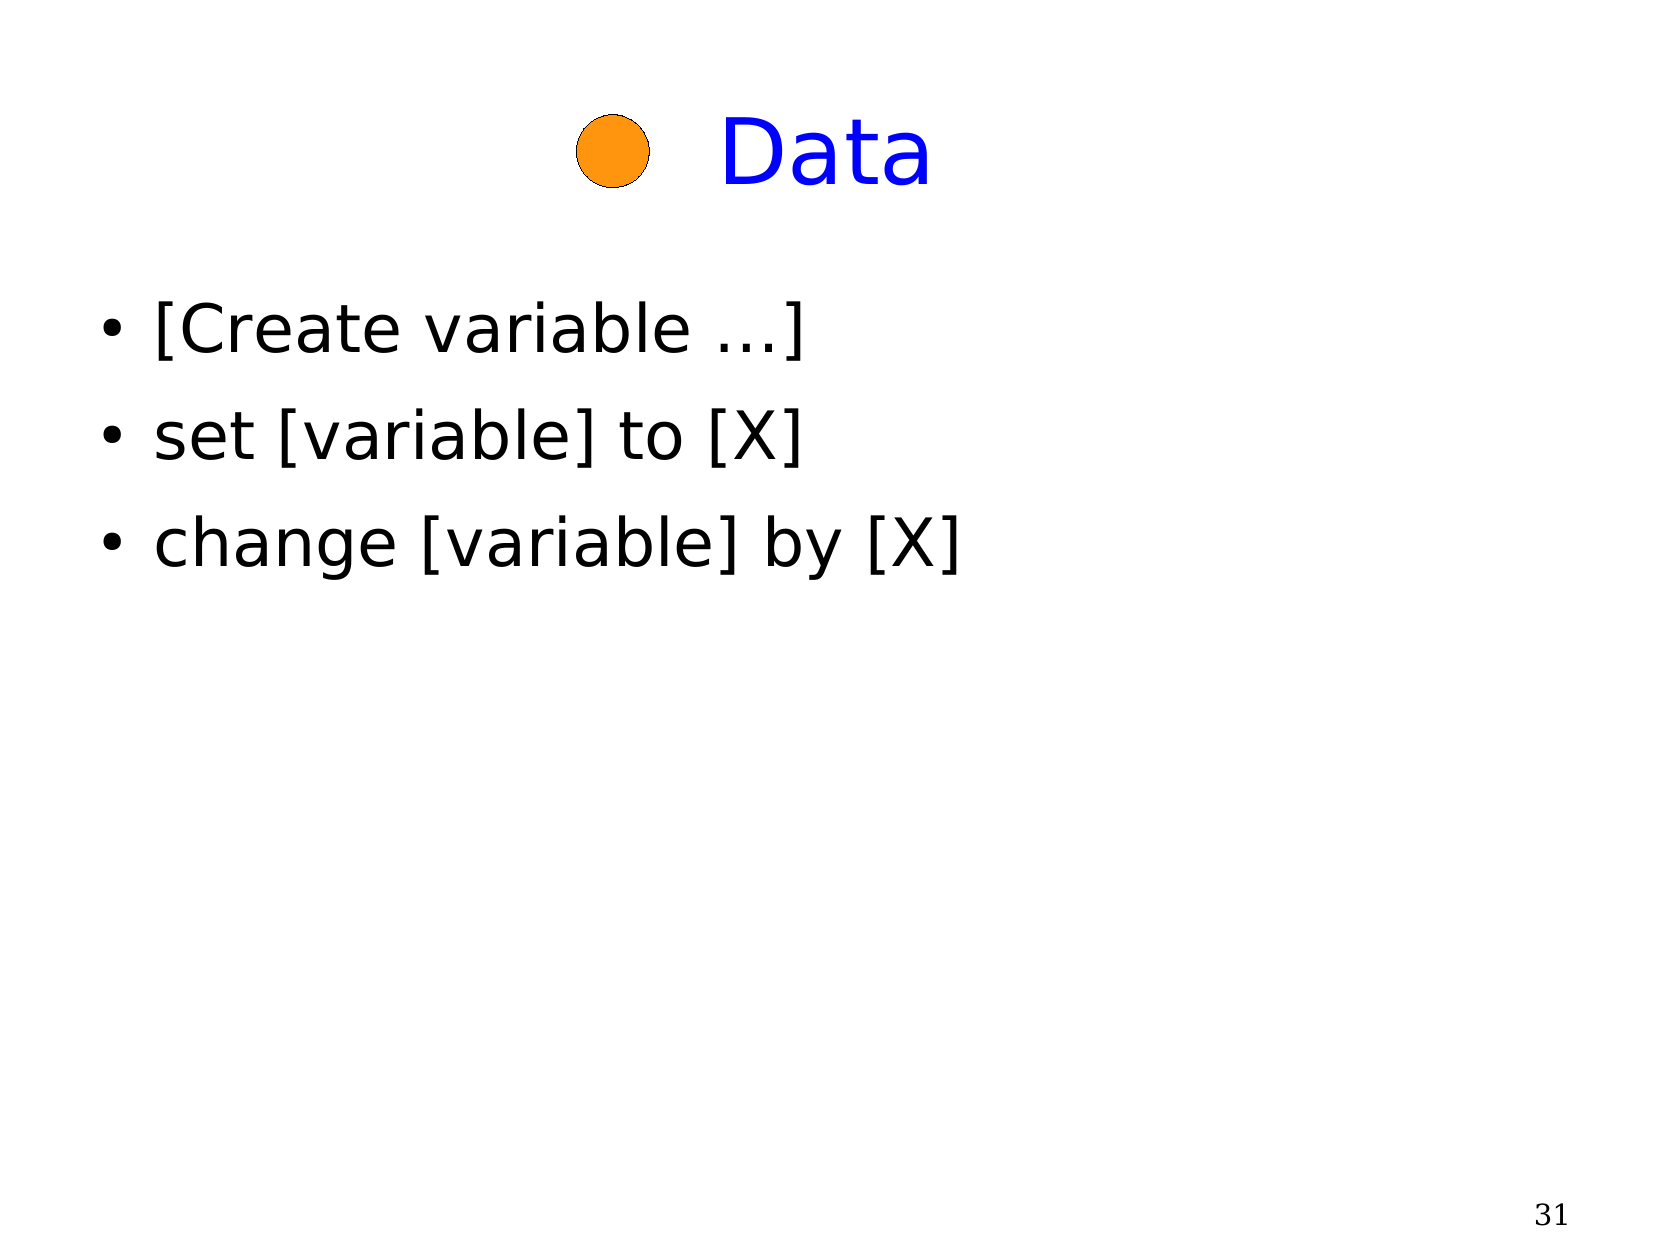

# Data
[Create variable …]
set [variable] to [X]
change [variable] by [X]
31